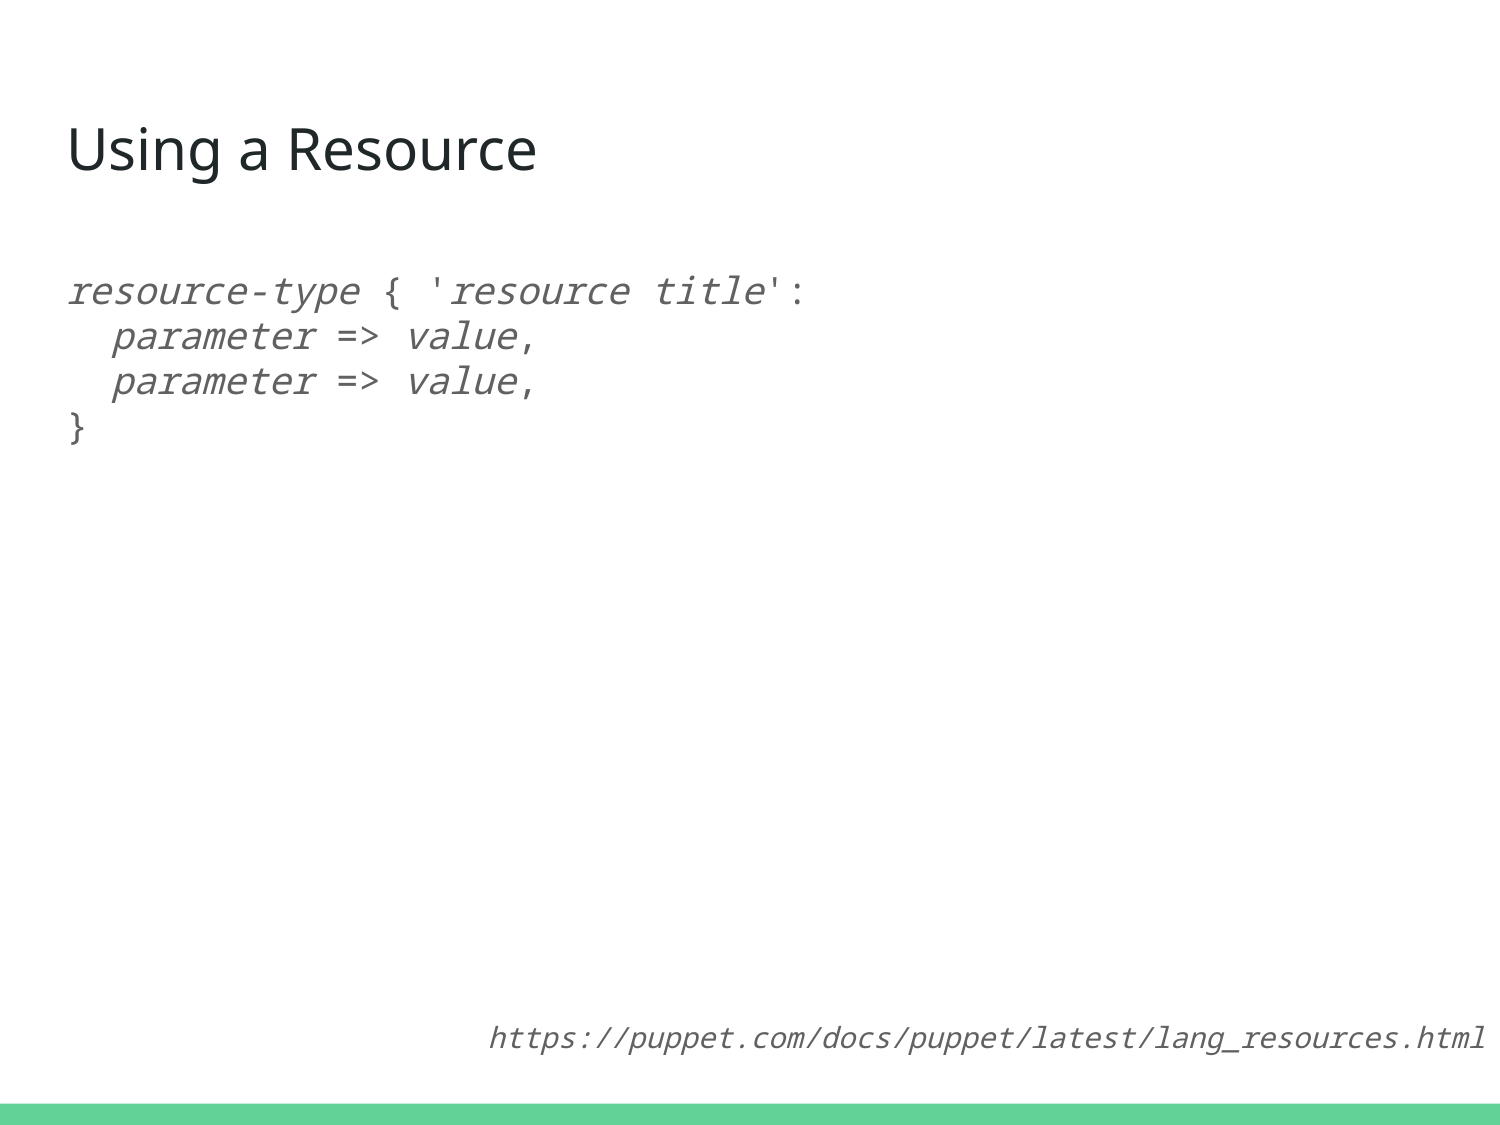

# Using a Resource
resource-type { 'resource title':
 parameter => value,
 parameter => value,
}
https://puppet.com/docs/puppet/latest/lang_resources.html